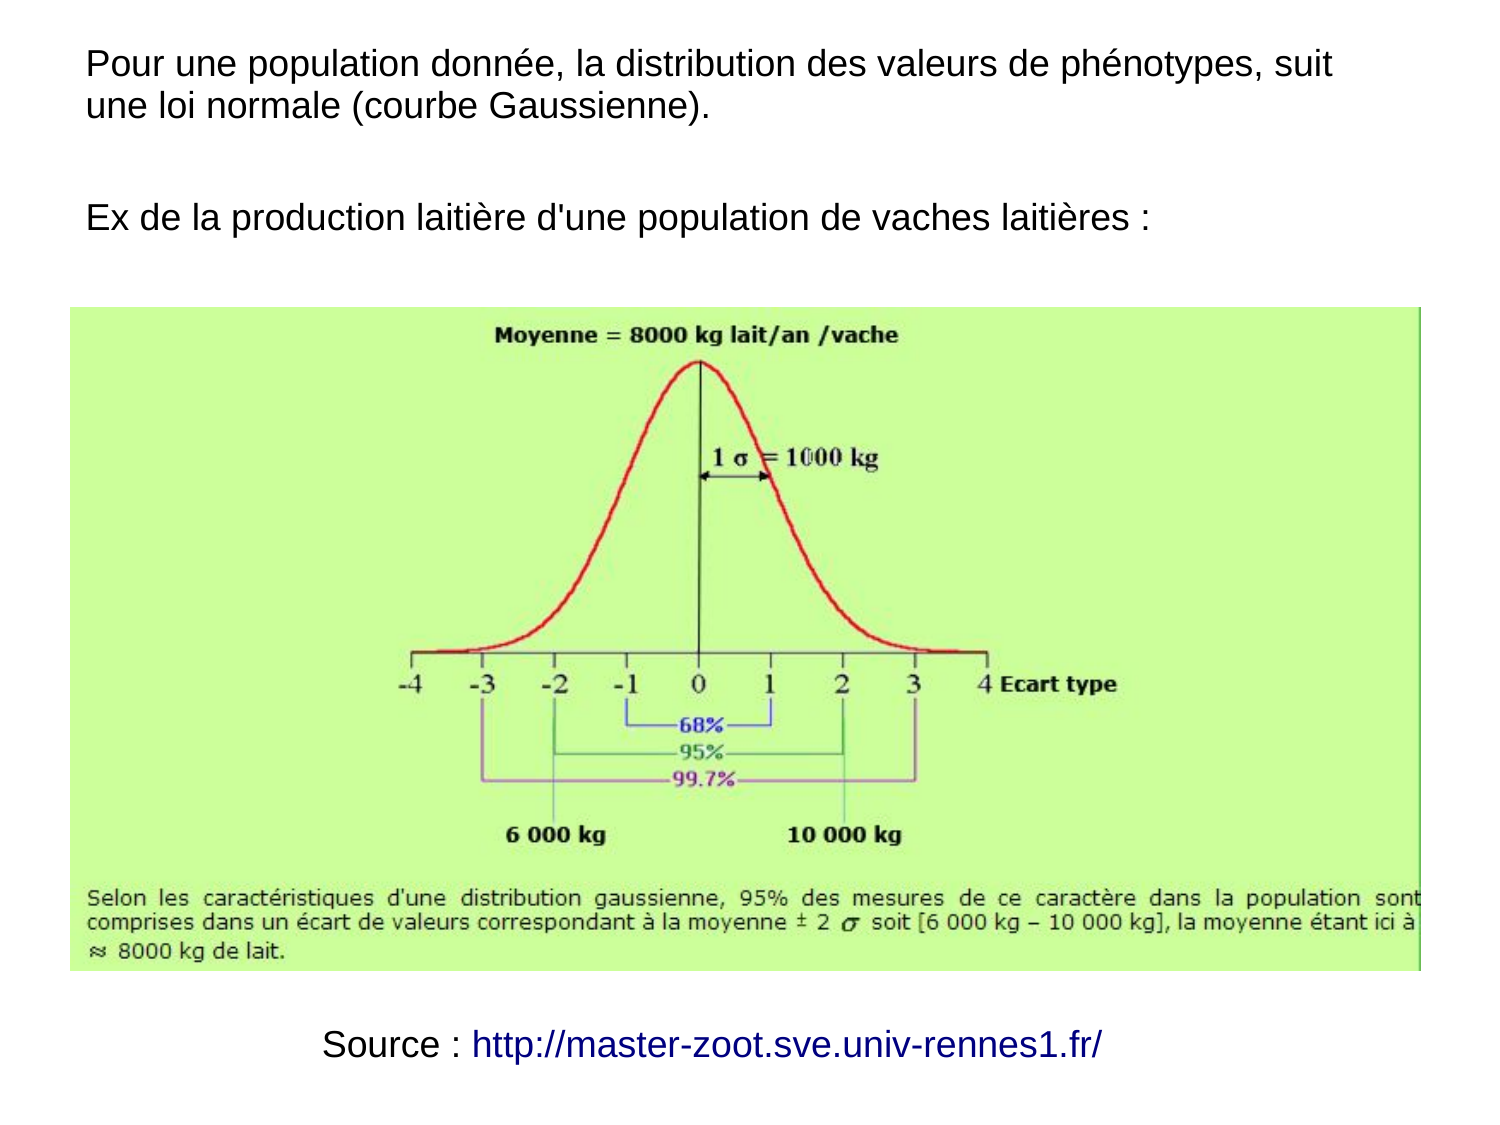

Pour une population donnée, la distribution des valeurs de phénotypes, suit une loi normale (courbe Gaussienne).
Ex de la production laitière d'une population de vaches laitières :
Source : http://master-zoot.sve.univ-rennes1.fr/